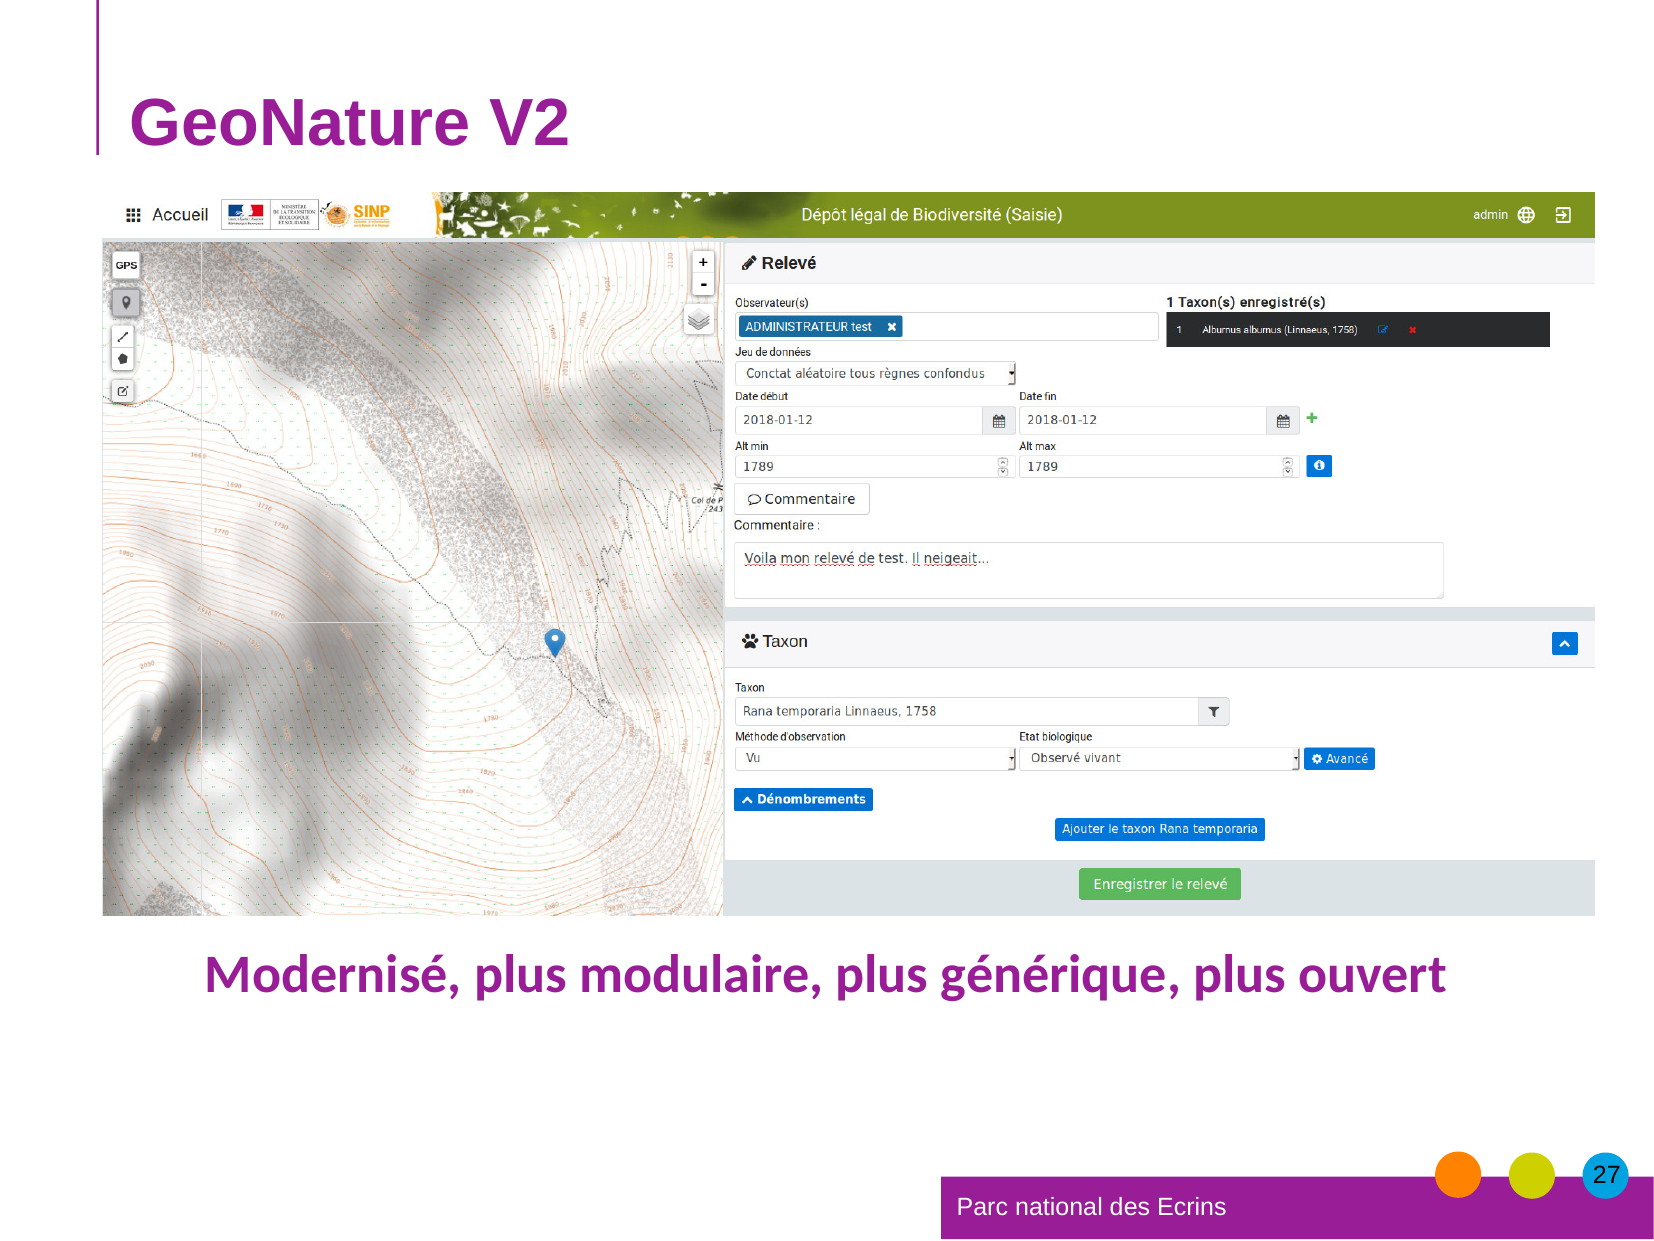

# GeoNature V2
Modernisé, plus modulaire, plus générique, plus ouvert